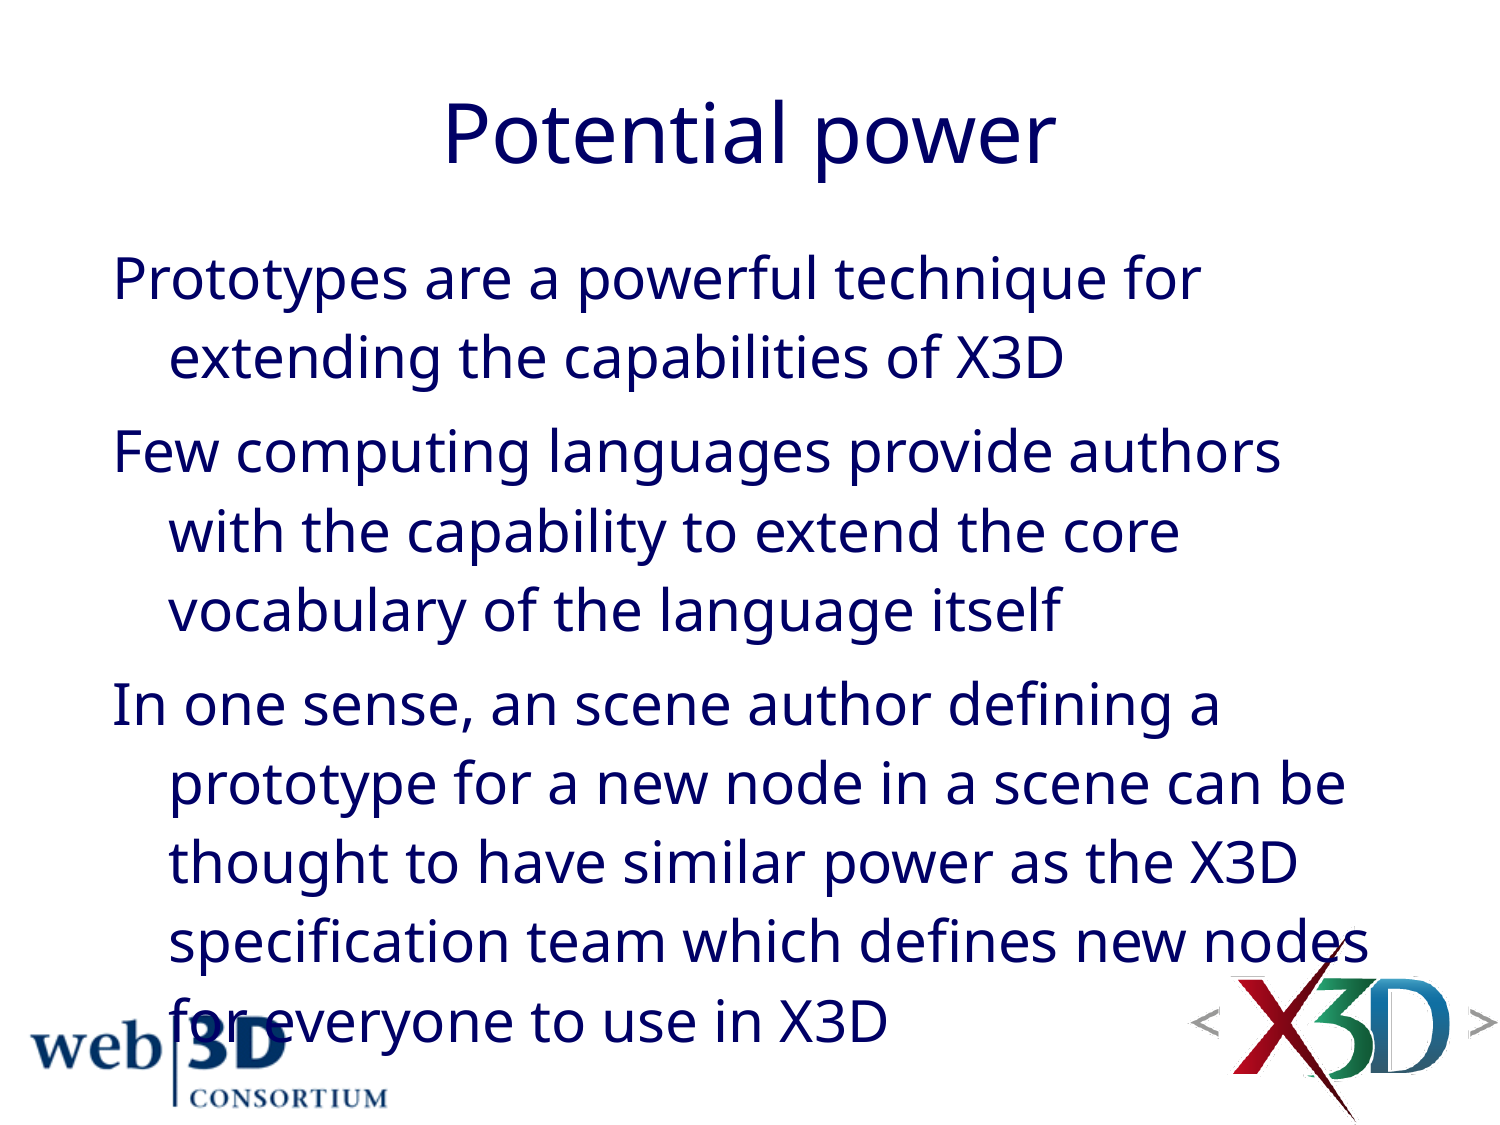

# Potential power
Prototypes are a powerful technique for extending the capabilities of X3D
Few computing languages provide authors with the capability to extend the core vocabulary of the language itself
In one sense, an scene author defining a prototype for a new node in a scene can be thought to have similar power as the X3D specification team which defines new nodes for everyone to use in X3D